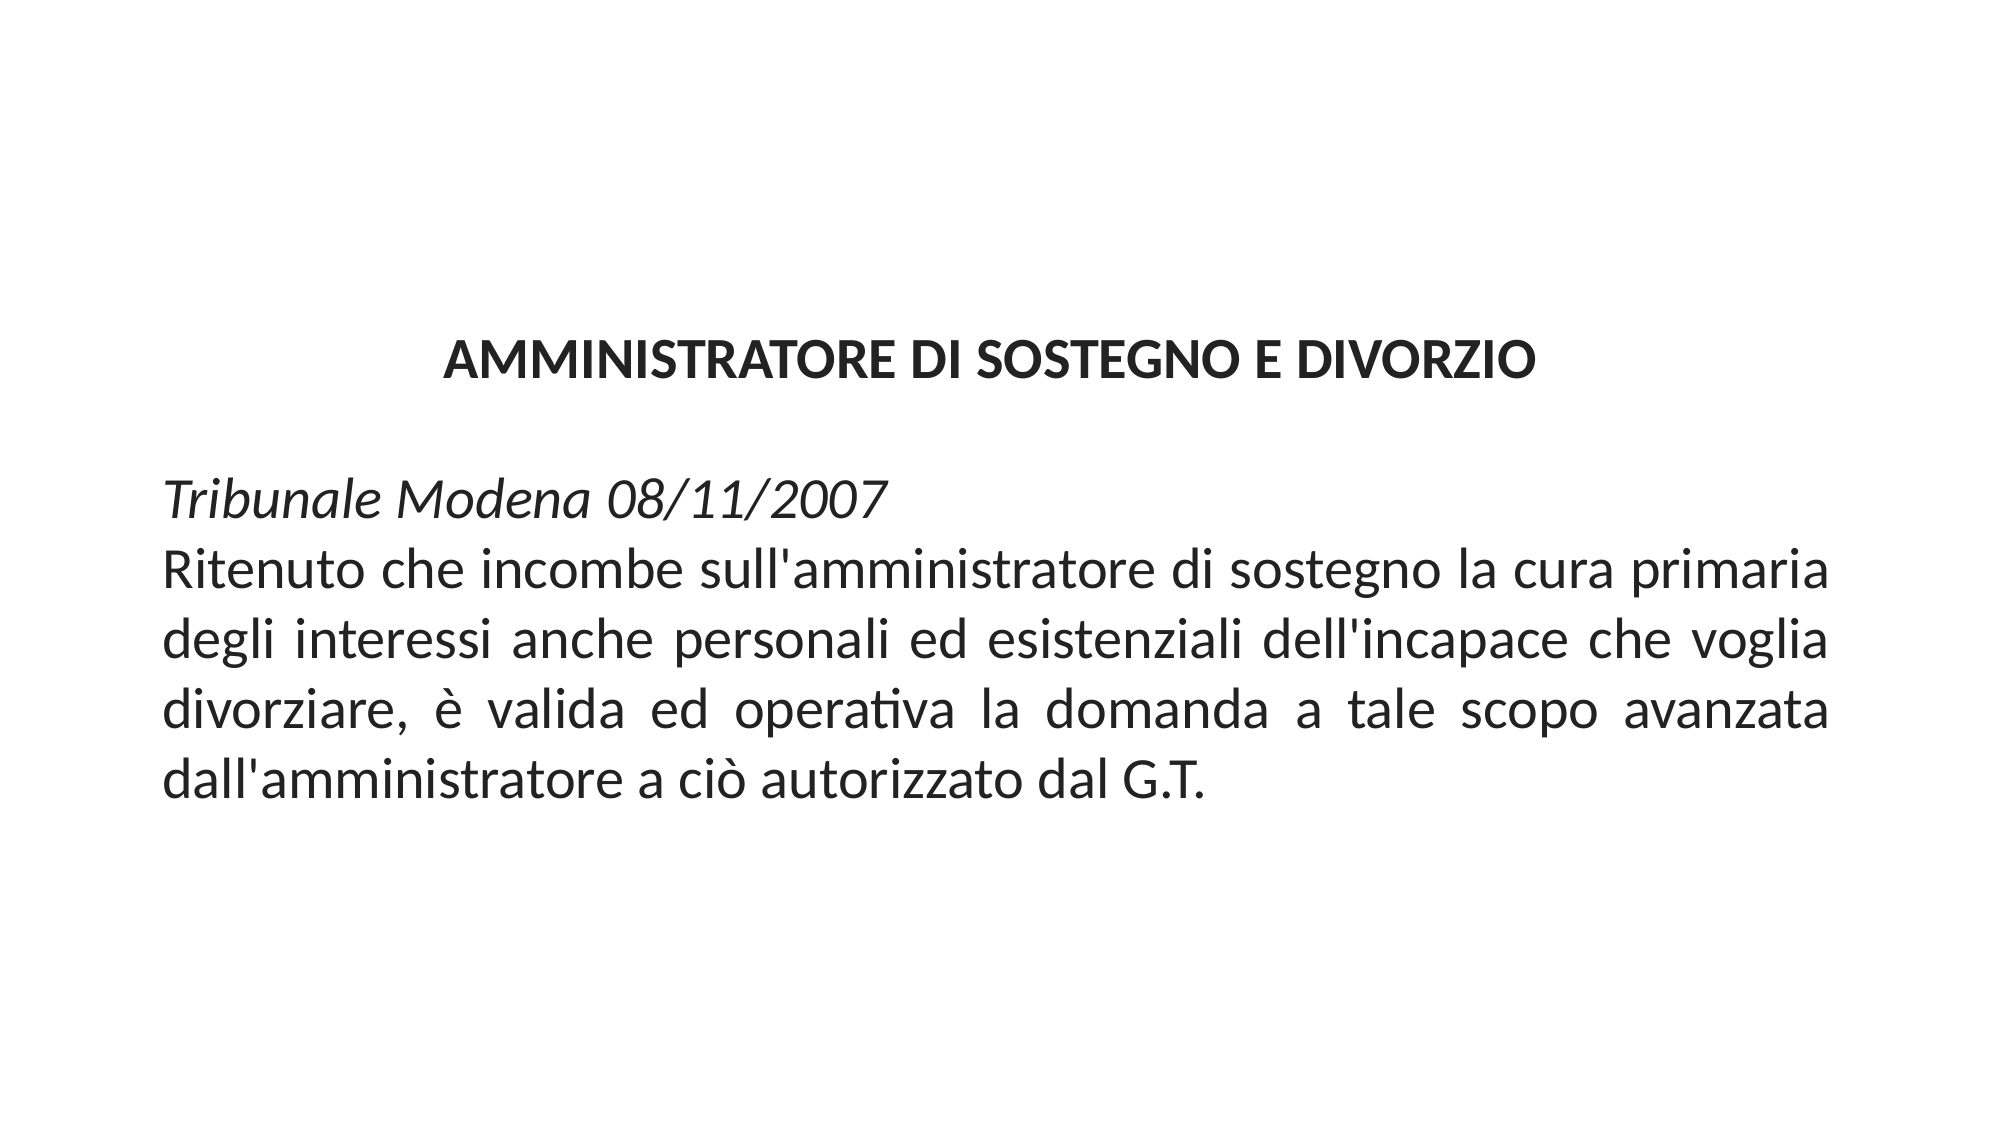

AMMINISTRATORE DI SOSTEGNO E DIVORZIO
Tribunale Modena 08/11/2007
Ritenuto che incombe sull'amministratore di sostegno la cura primaria degli interessi anche personali ed esistenziali dell'incapace che voglia divorziare, è valida ed operativa la domanda a tale scopo avanzata dall'amministratore a ciò autorizzato dal G.T.